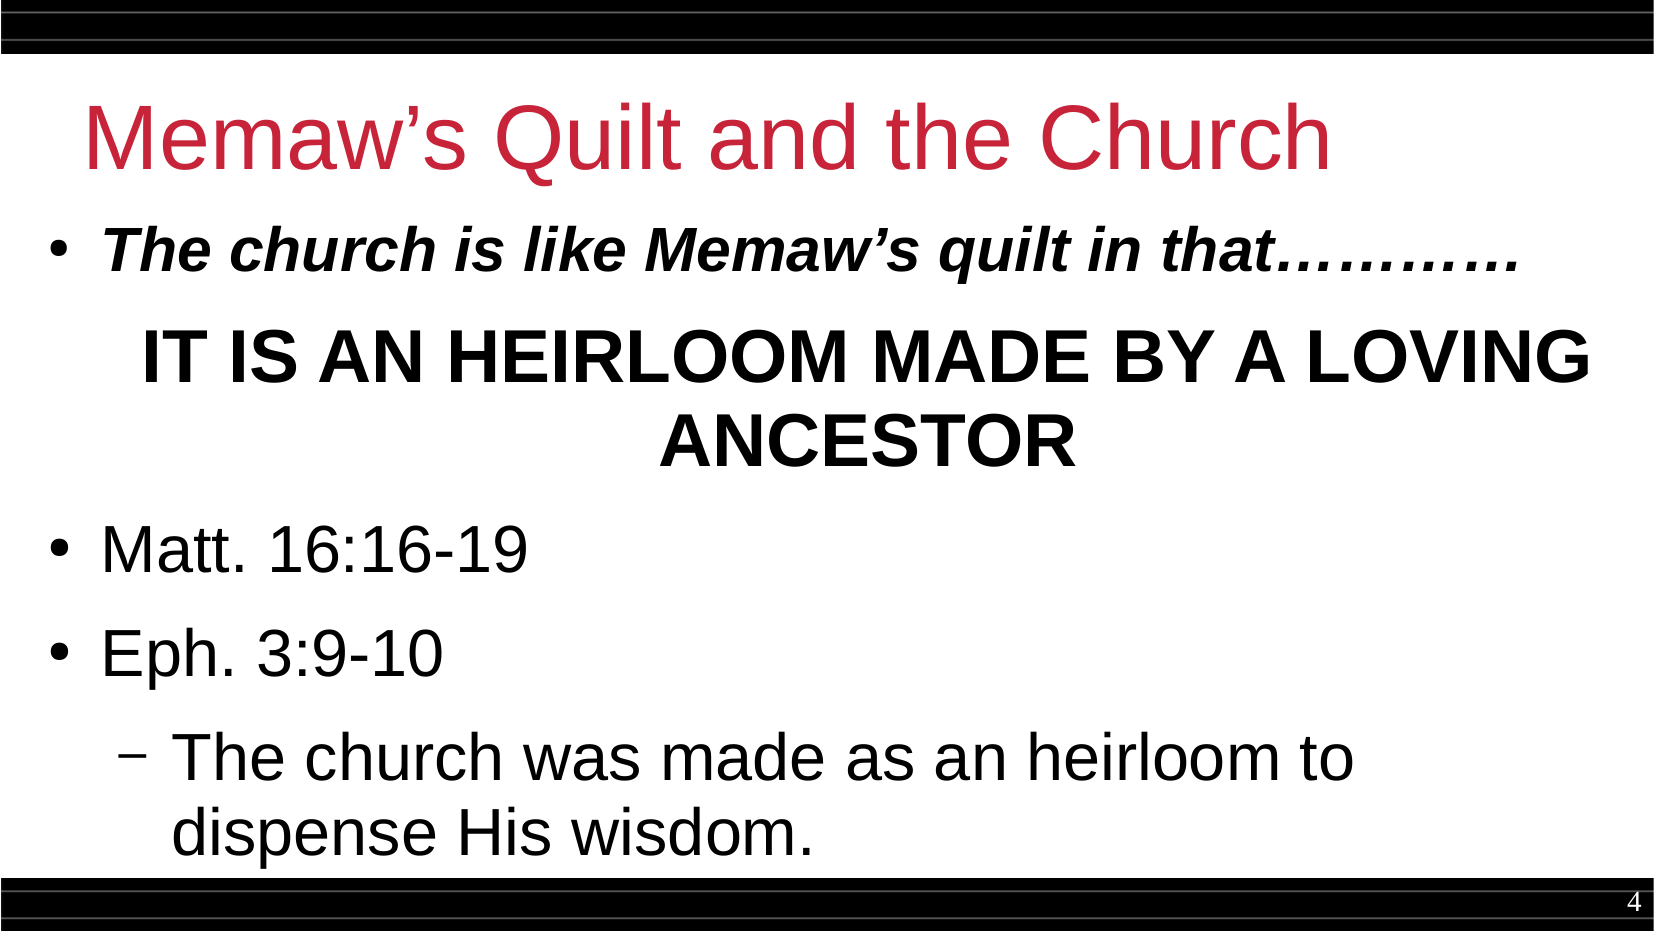

# Memaw’s Quilt and the Church
The church is like Memaw’s quilt in that…………
IT IS AN HEIRLOOM MADE BY A LOVING ANCESTOR
Matt. 16:16-19
Eph. 3:9-10
The church was made as an heirloom to dispense His wisdom.